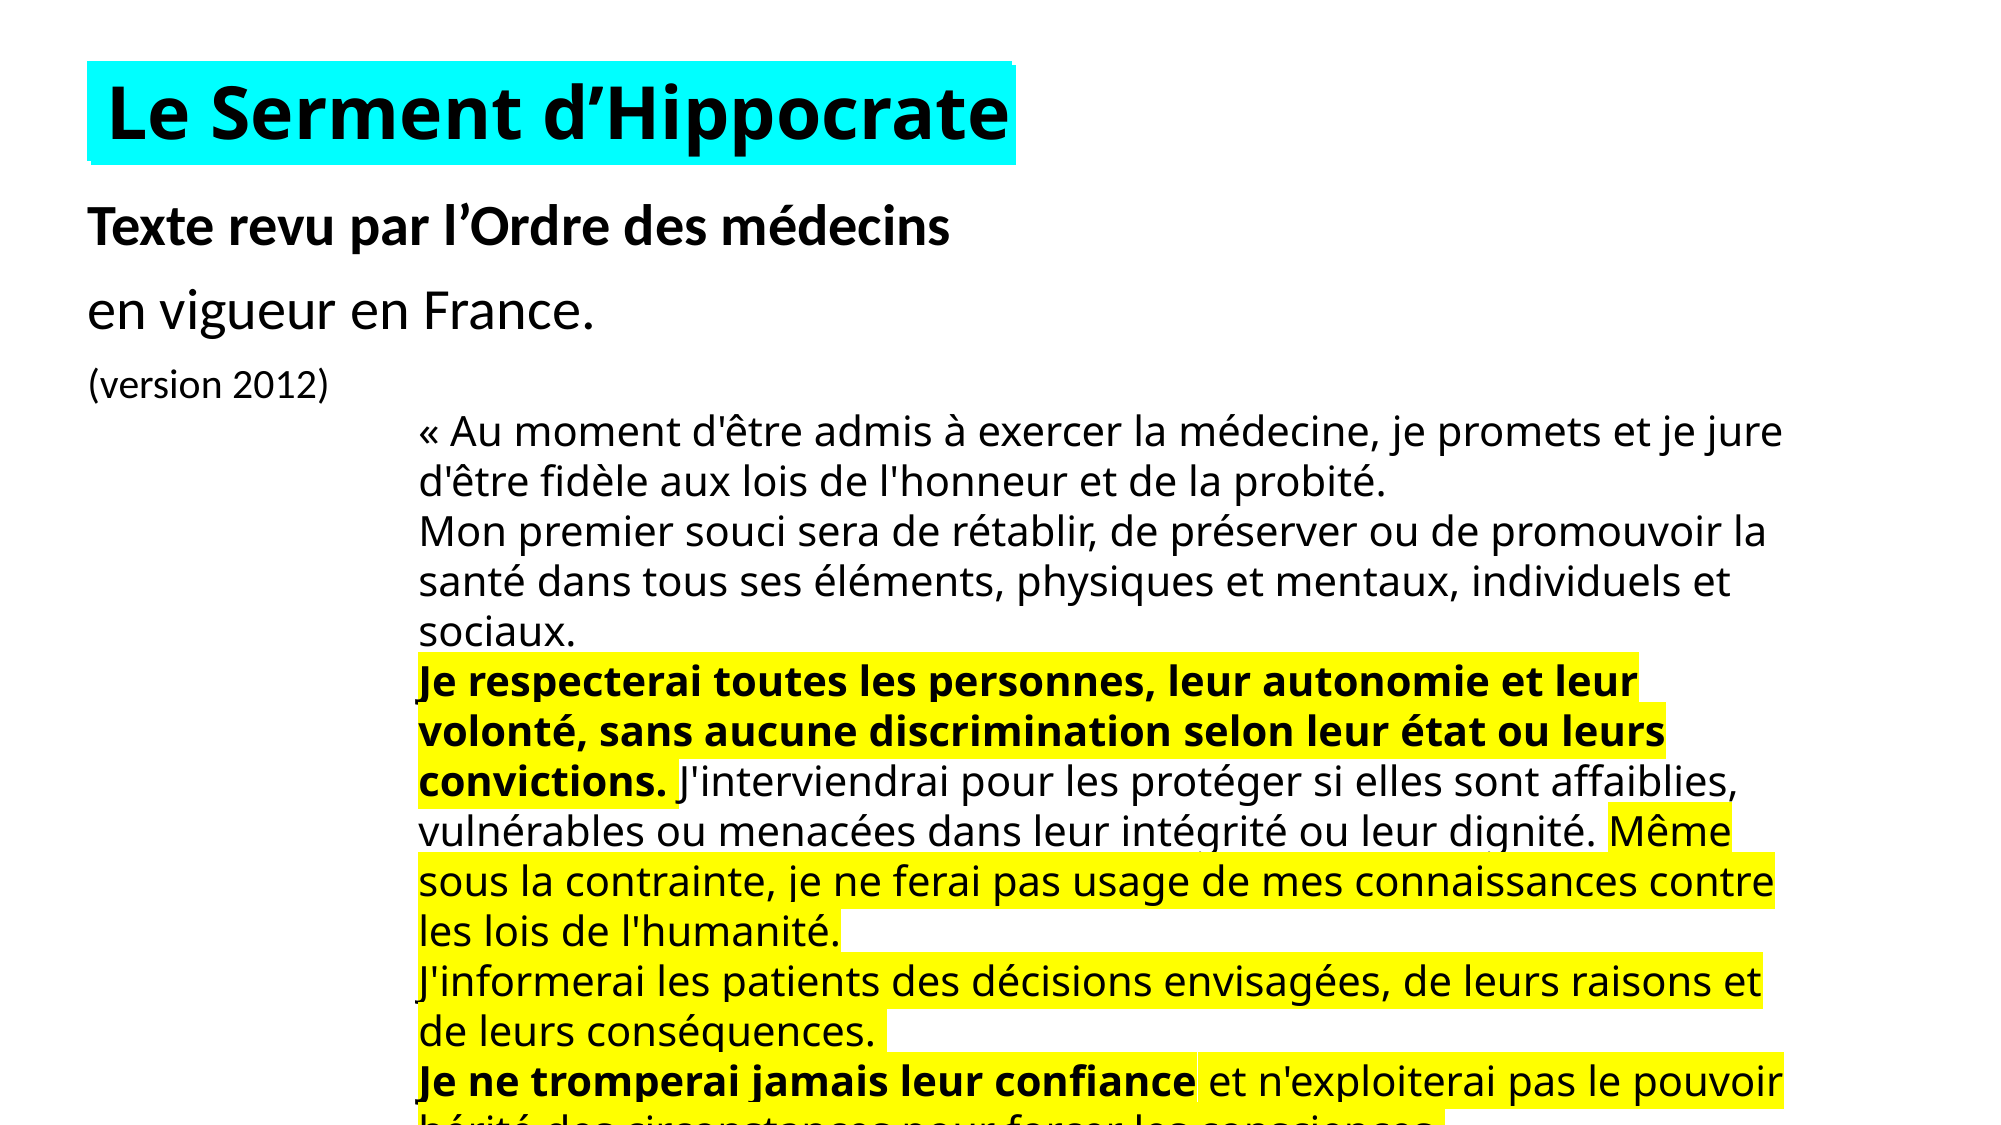

Le Serment d’Hippocrate
# Texte revu par l’Ordre des médecins
en vigueur en France.
(version 2012)
« Au moment d'être admis à exercer la médecine, je promets et je jure d'être fidèle aux lois de l'honneur et de la probité.
Mon premier souci sera de rétablir, de préserver ou de promouvoir la santé dans tous ses éléments, physiques et mentaux, individuels et sociaux.
Je respecterai toutes les personnes, leur autonomie et leur volonté, sans aucune discrimination selon leur état ou leurs convictions. J'interviendrai pour les protéger si elles sont affaiblies, vulnérables ou menacées dans leur intégrité ou leur dignité. Même sous la contrainte, je ne ferai pas usage de mes connaissances contre les lois de l'humanité.
J'informerai les patients des décisions envisagées, de leurs raisons et de leurs conséquences.
Je ne tromperai jamais leur confiance et n'exploiterai pas le pouvoir hérité des circonstances pour forcer les consciences.